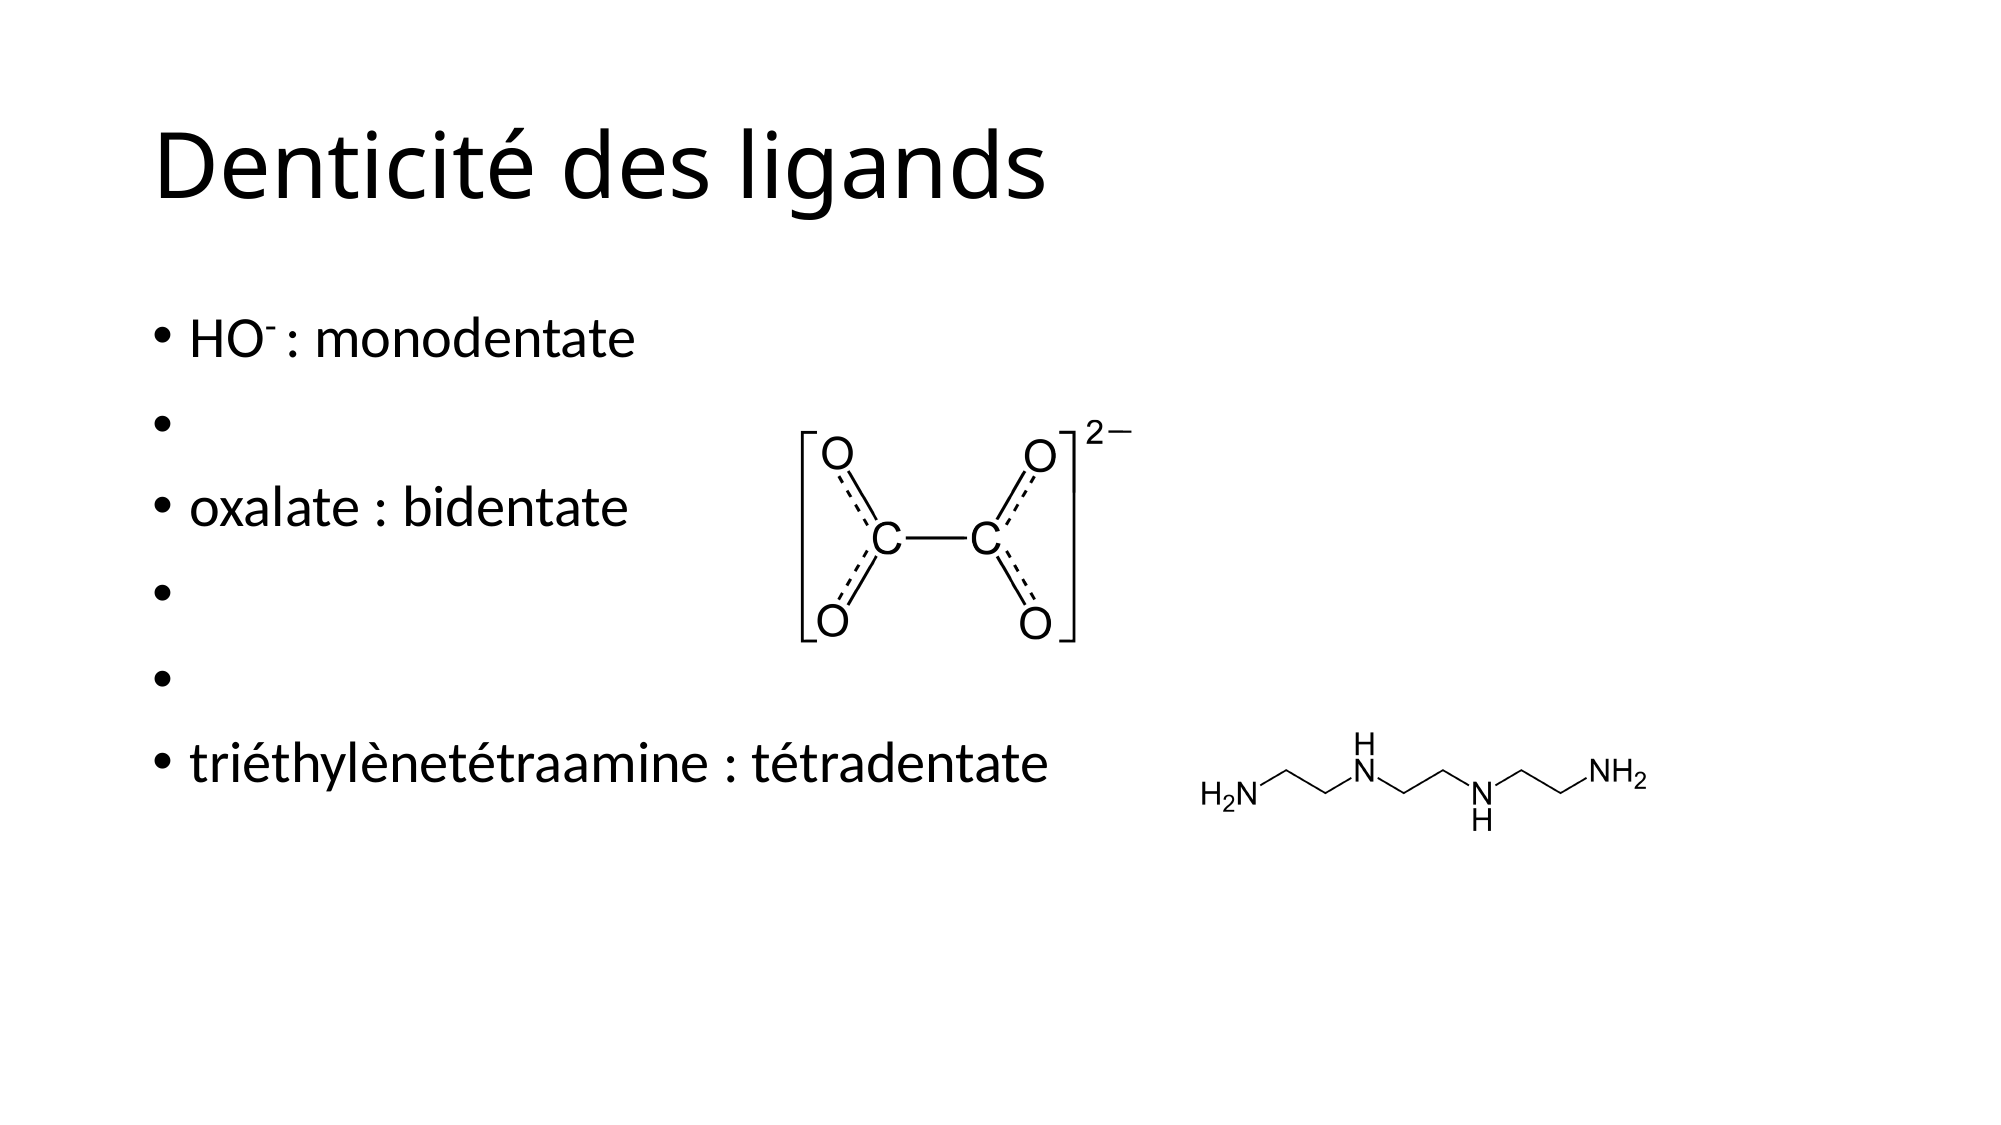

# Denticité des ligands
HO- : monodentate
oxalate : bidentate
triéthylènetétraamine : tétradentate